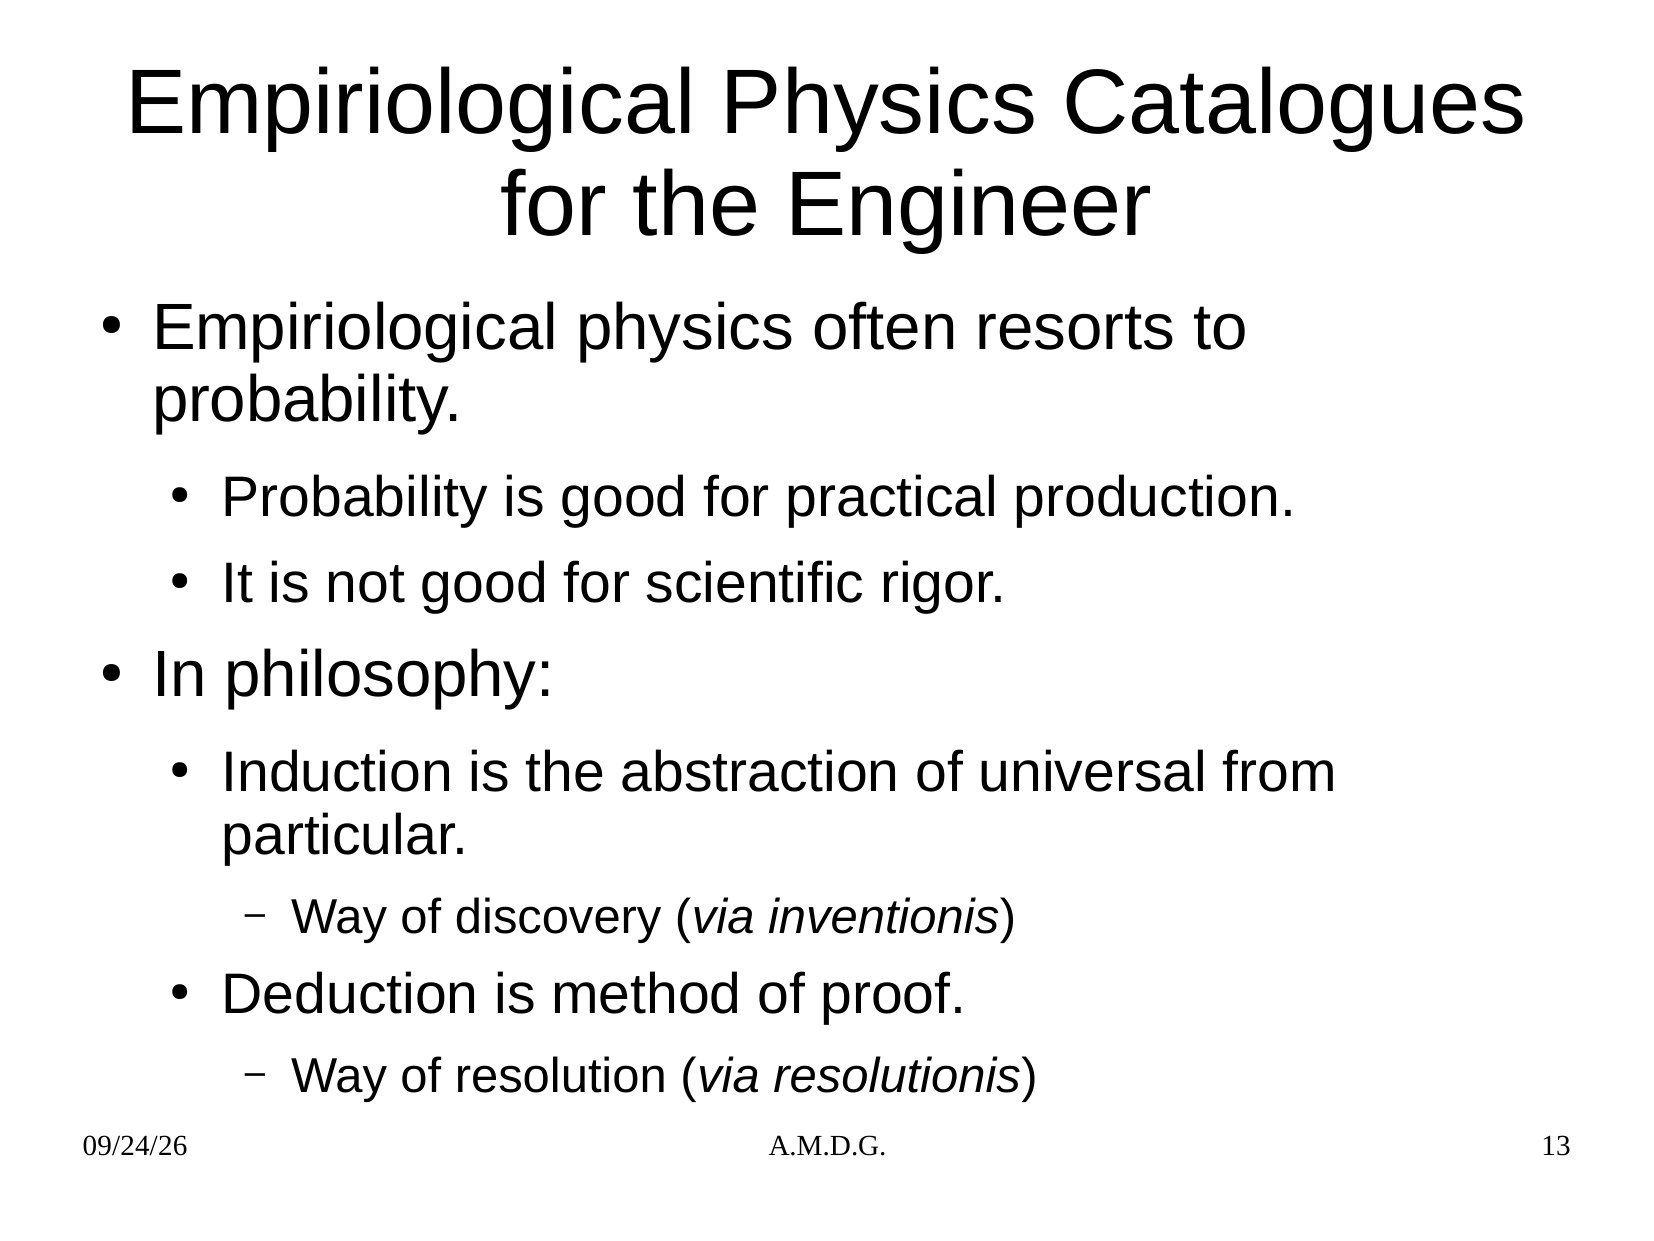

# Empiriological Physics Catalogues for the Engineer
Empiriological physics often resorts to probability.
Probability is good for practical production.
It is not good for scientific rigor.
In philosophy:
Induction is the abstraction of universal from particular.
Way of discovery (via inventionis)
Deduction is method of proof.
Way of resolution (via resolutionis)
`
A.M.D.G.
13